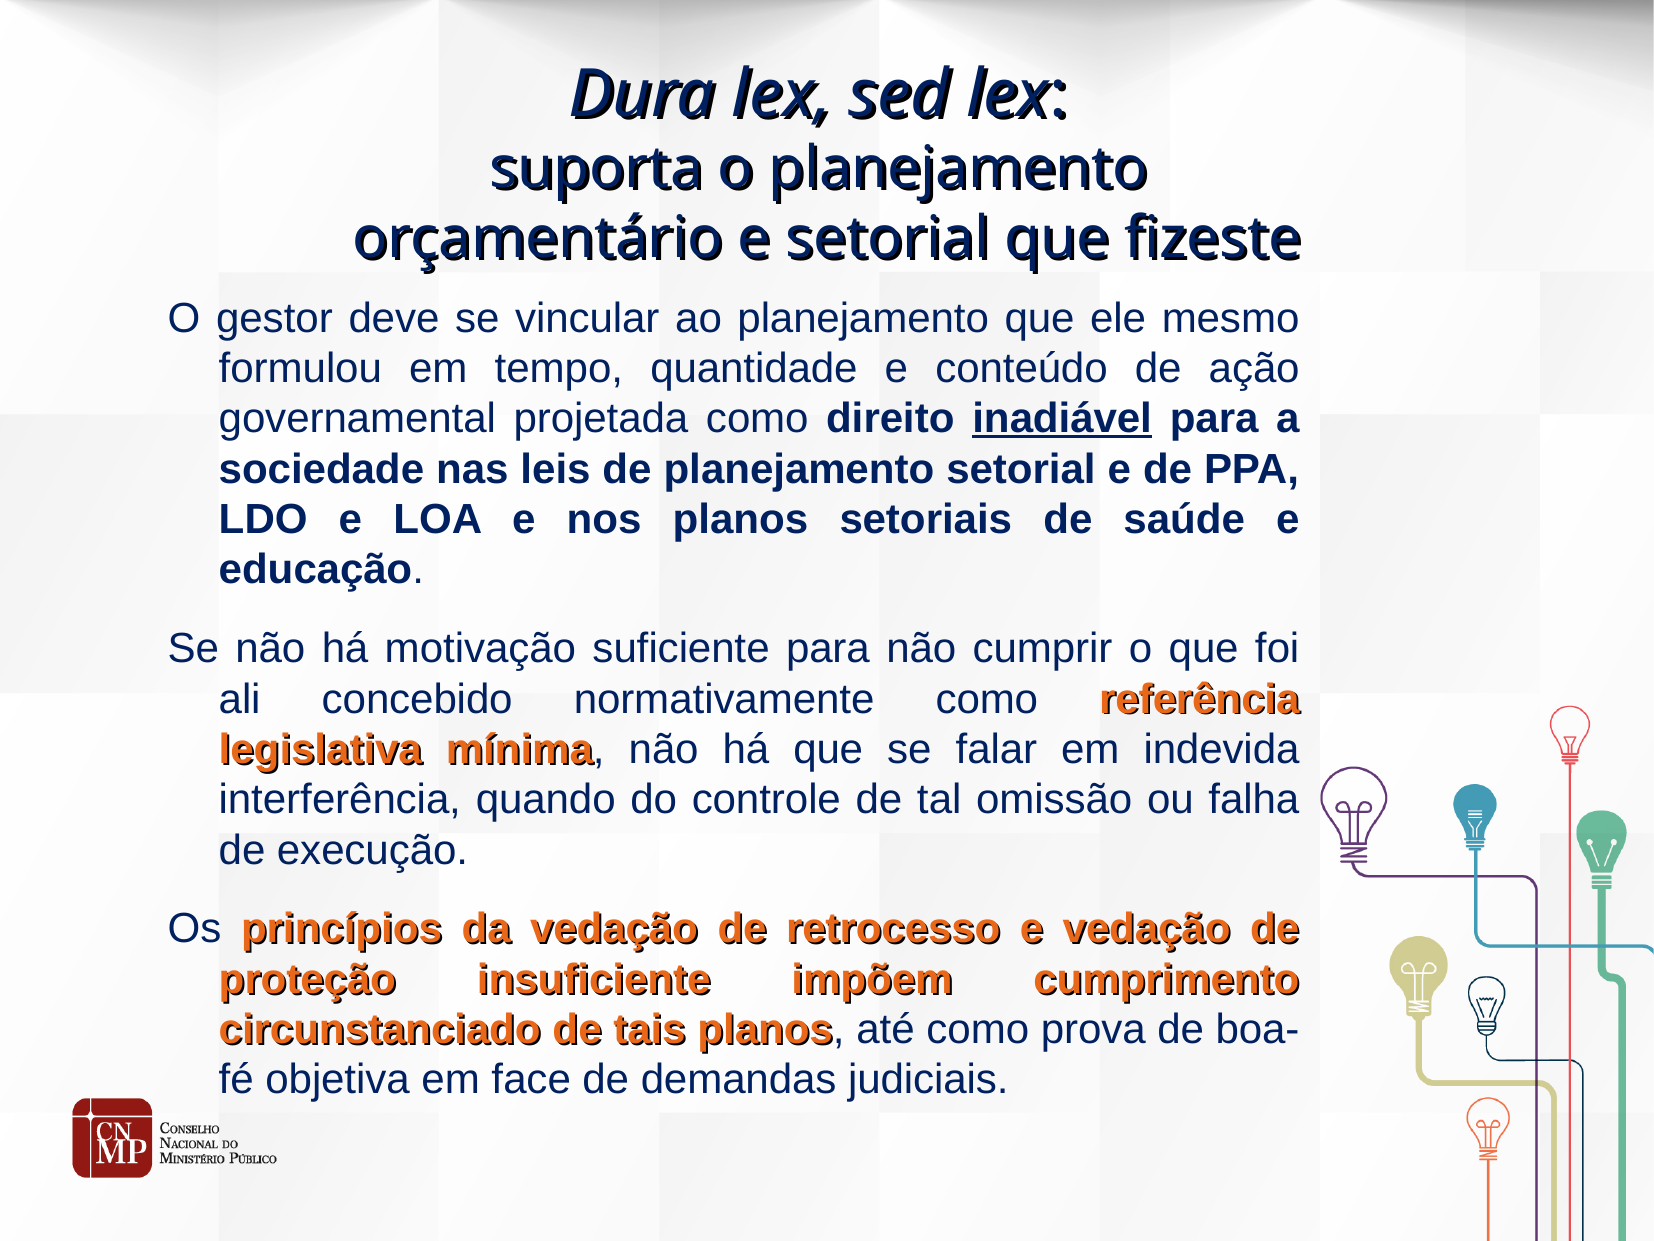

# Dura lex, sed lex: suporta o planejamento orçamentário e setorial que fizeste
O gestor deve se vincular ao planejamento que ele mesmo formulou em tempo, quantidade e conteúdo de ação governamental projetada como direito inadiável para a sociedade nas leis de planejamento setorial e de PPA, LDO e LOA e nos planos setoriais de saúde e educação.
Se não há motivação suficiente para não cumprir o que foi ali concebido normativamente como referência legislativa mínima, não há que se falar em indevida interferência, quando do controle de tal omissão ou falha de execução.
Os princípios da vedação de retrocesso e vedação de proteção insuficiente impõem cumprimento circunstanciado de tais planos, até como prova de boa-fé objetiva em face de demandas judiciais.